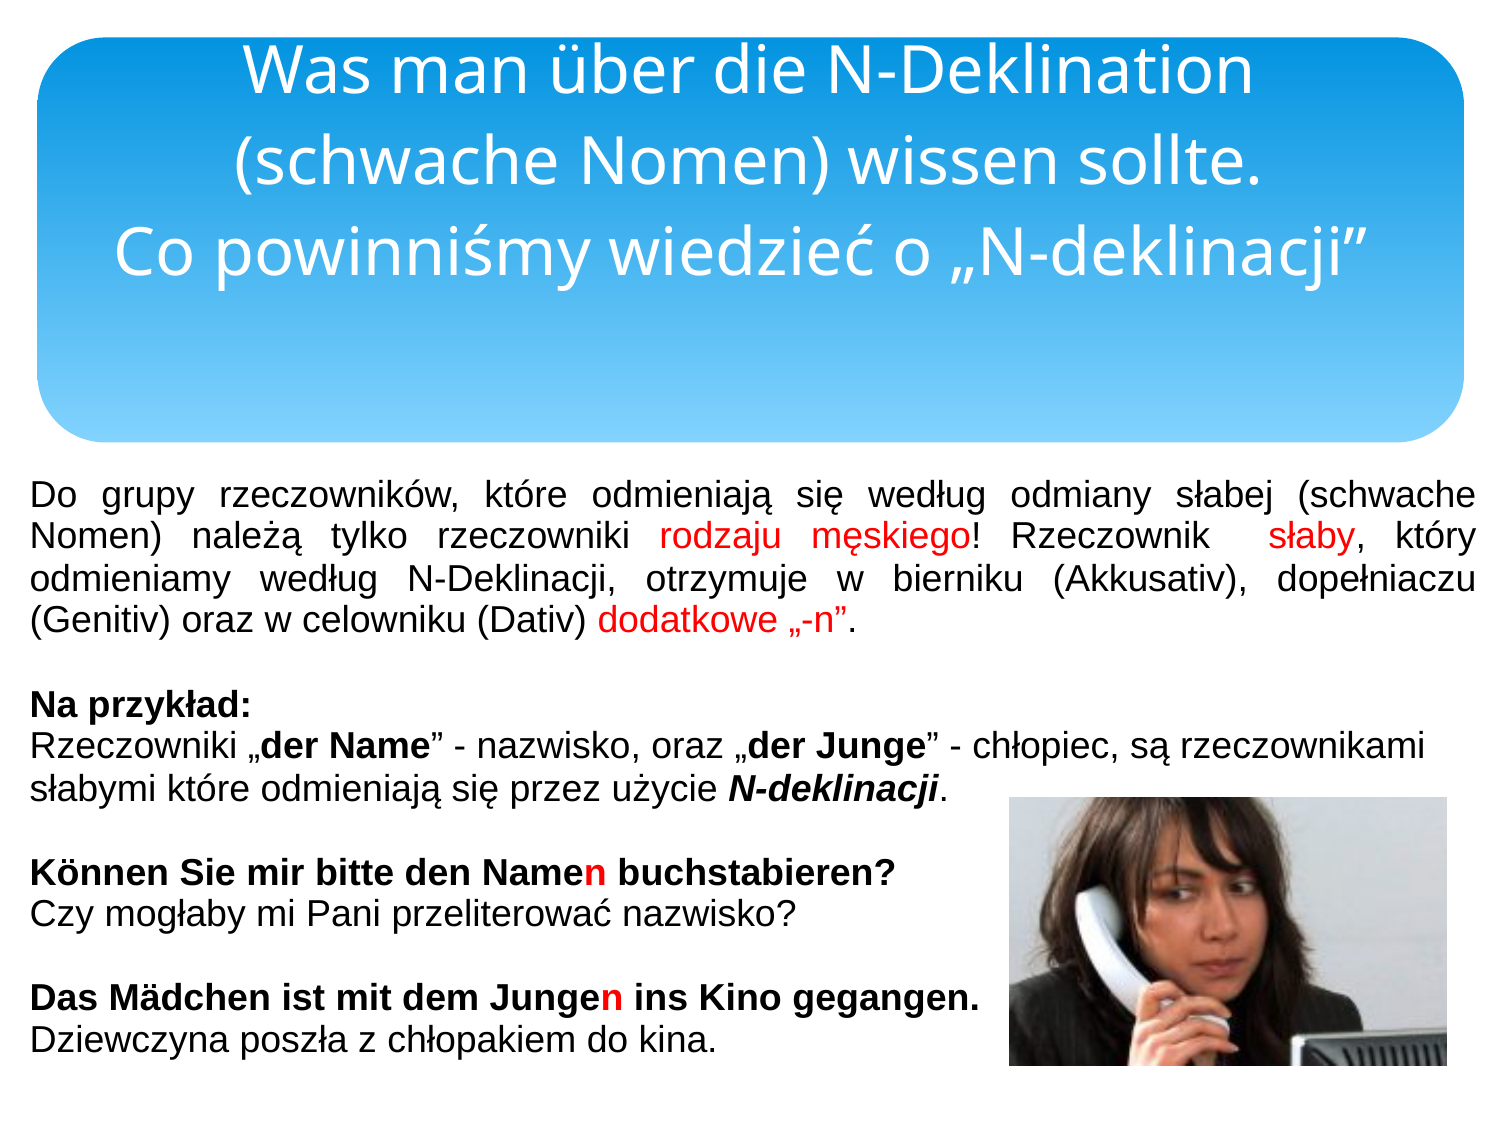

# Was man über die N-Deklination (schwache Nomen) wissen sollte. Co powinniśmy wiedzieć o „N-deklinacji”
Do grupy rzeczowników, które odmieniają się według odmiany słabej (schwache Nomen) należą tylko rzeczowniki rodzaju męskiego! Rzeczownik słaby, który odmieniamy według N-Deklinacji, otrzymuje w bierniku (Akkusativ), dopełniaczu (Genitiv) oraz w celowniku (Dativ) dodatkowe „-n”.
Na przykład:
Rzeczowniki „der Name” - nazwisko, oraz „der Junge” - chłopiec, są rzeczownikami słabymi które odmieniają się przez użycie N-deklinacji.
Können Sie mir bitte den Namen buchstabieren?
Czy mogłaby mi Pani przeliterować nazwisko?
Das Mädchen ist mit dem Jungen ins Kino gegangen.
Dziewczyna poszła z chłopakiem do kina.